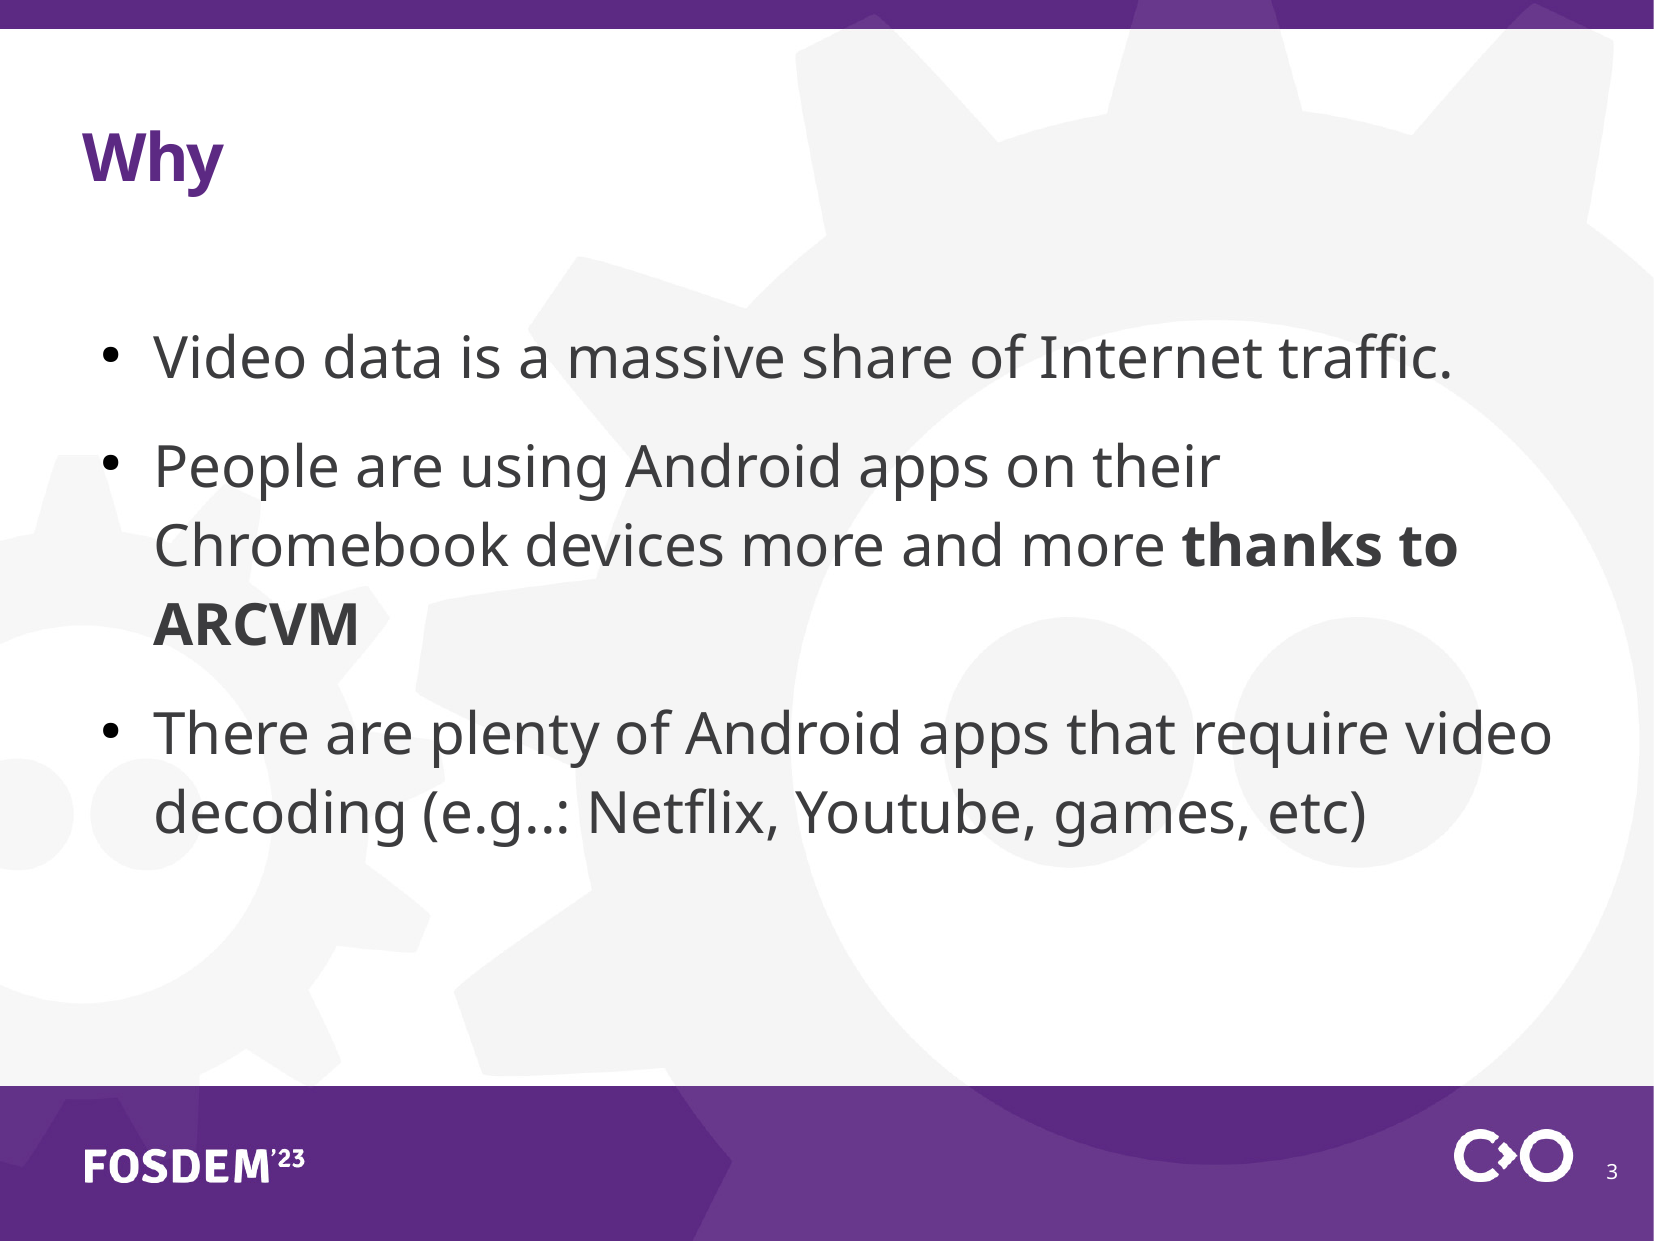

# Why
Video data is a massive share of Internet traffic.
People are using Android apps on their Chromebook devices more and more thanks to ARCVM
There are plenty of Android apps that require video decoding (e.g..: Netflix, Youtube, games, etc)